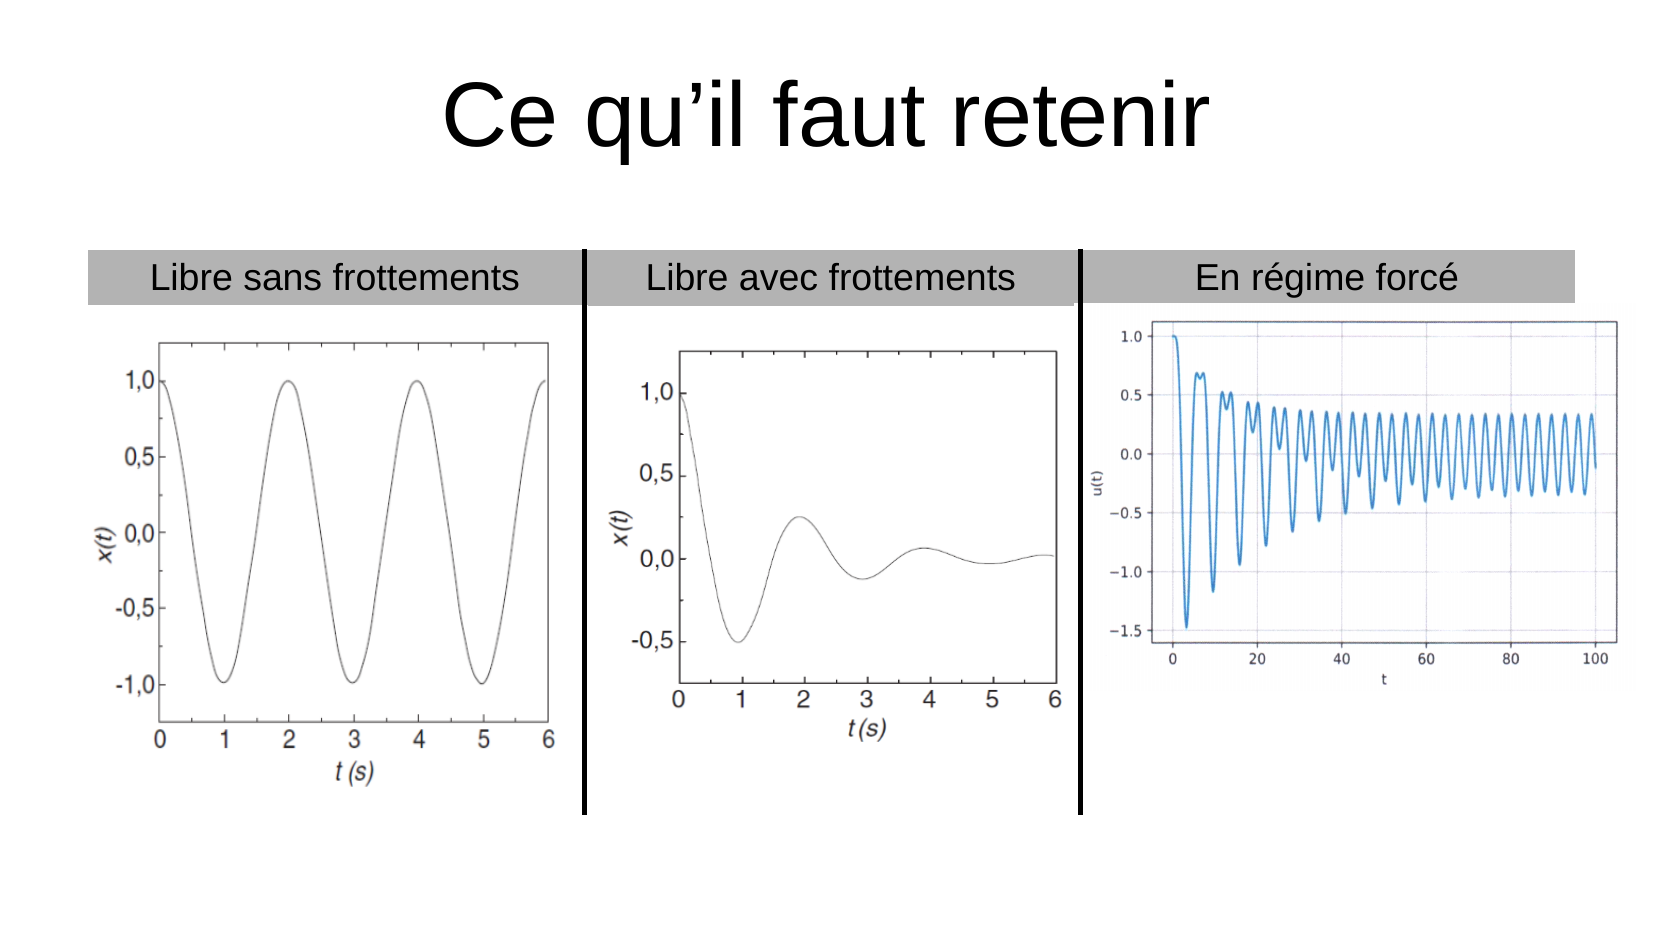

# Ce qu’il faut retenir
| Libre sans frottements | Libre avec frottements | En régime forcé |
| --- | --- | --- |
| | | |